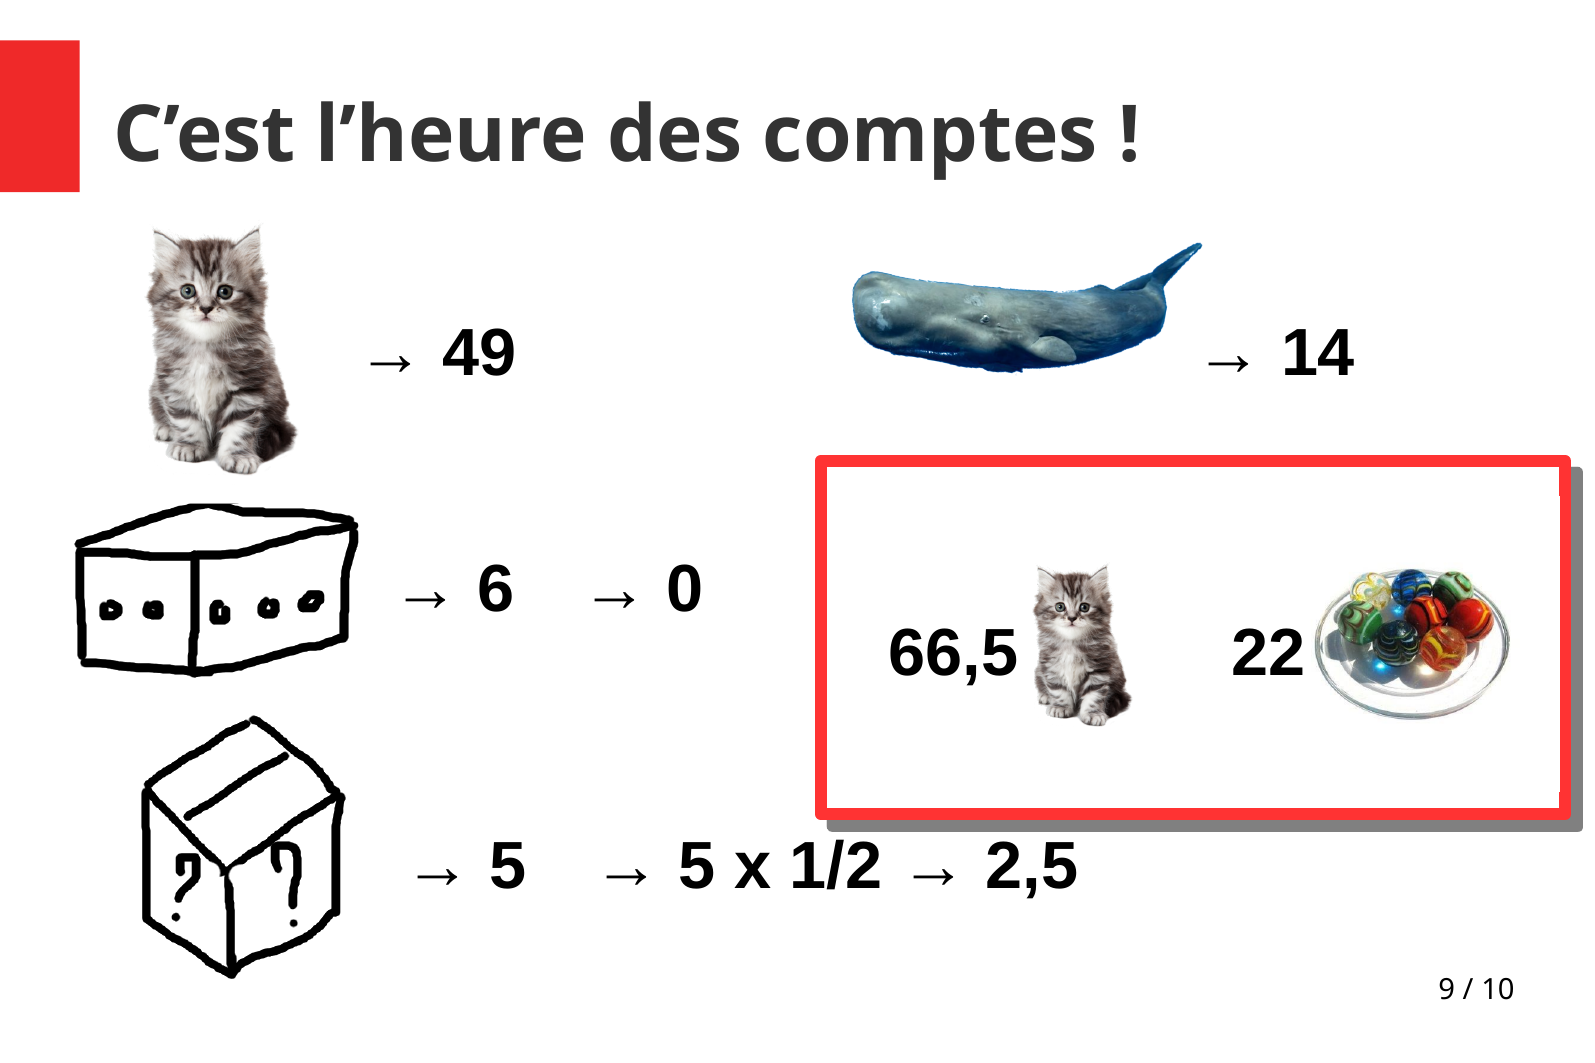

# C’est l’heure des comptes !
→ 49
→ 14
→ 6
→ 0
66,5
22
→ 5
→ 5 x 1/2 → 2,5
9